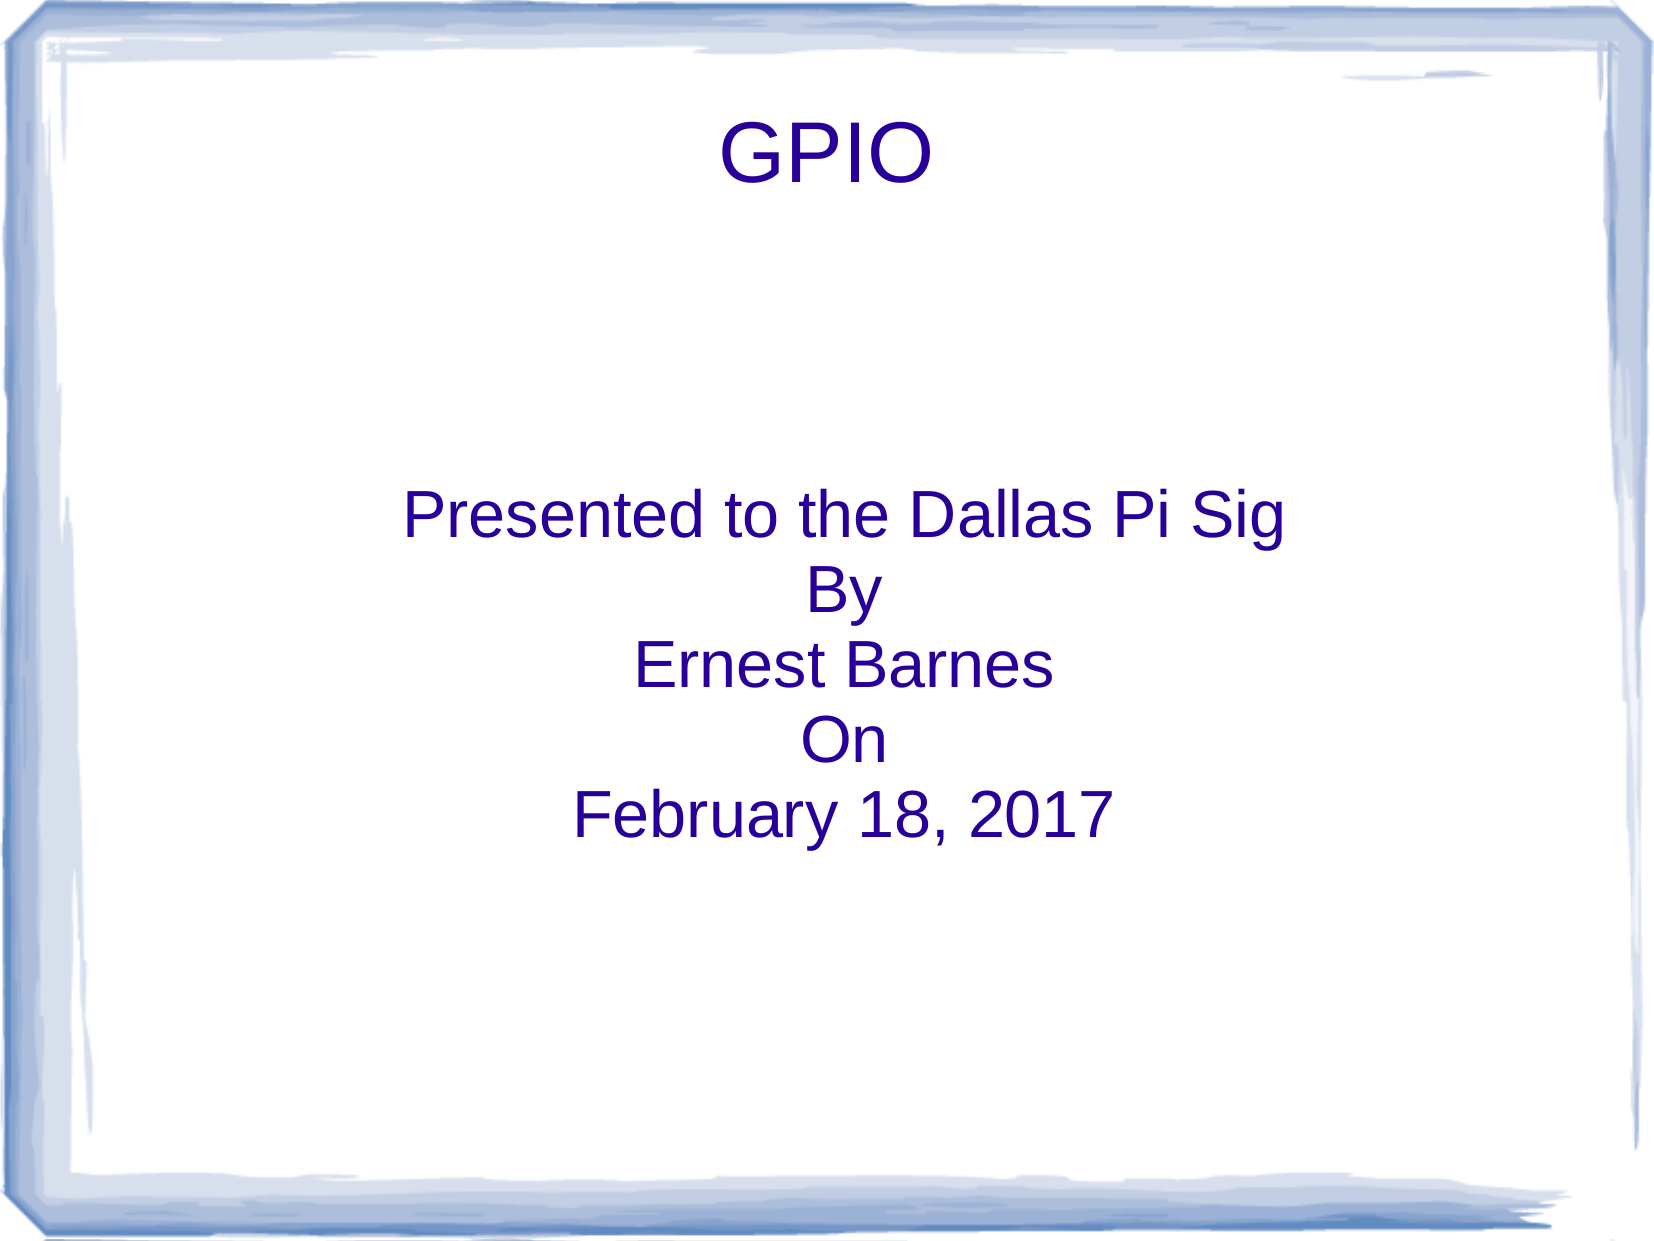

# GPIO
Presented to the Dallas Pi Sig
By
Ernest Barnes
On
February 18, 2017